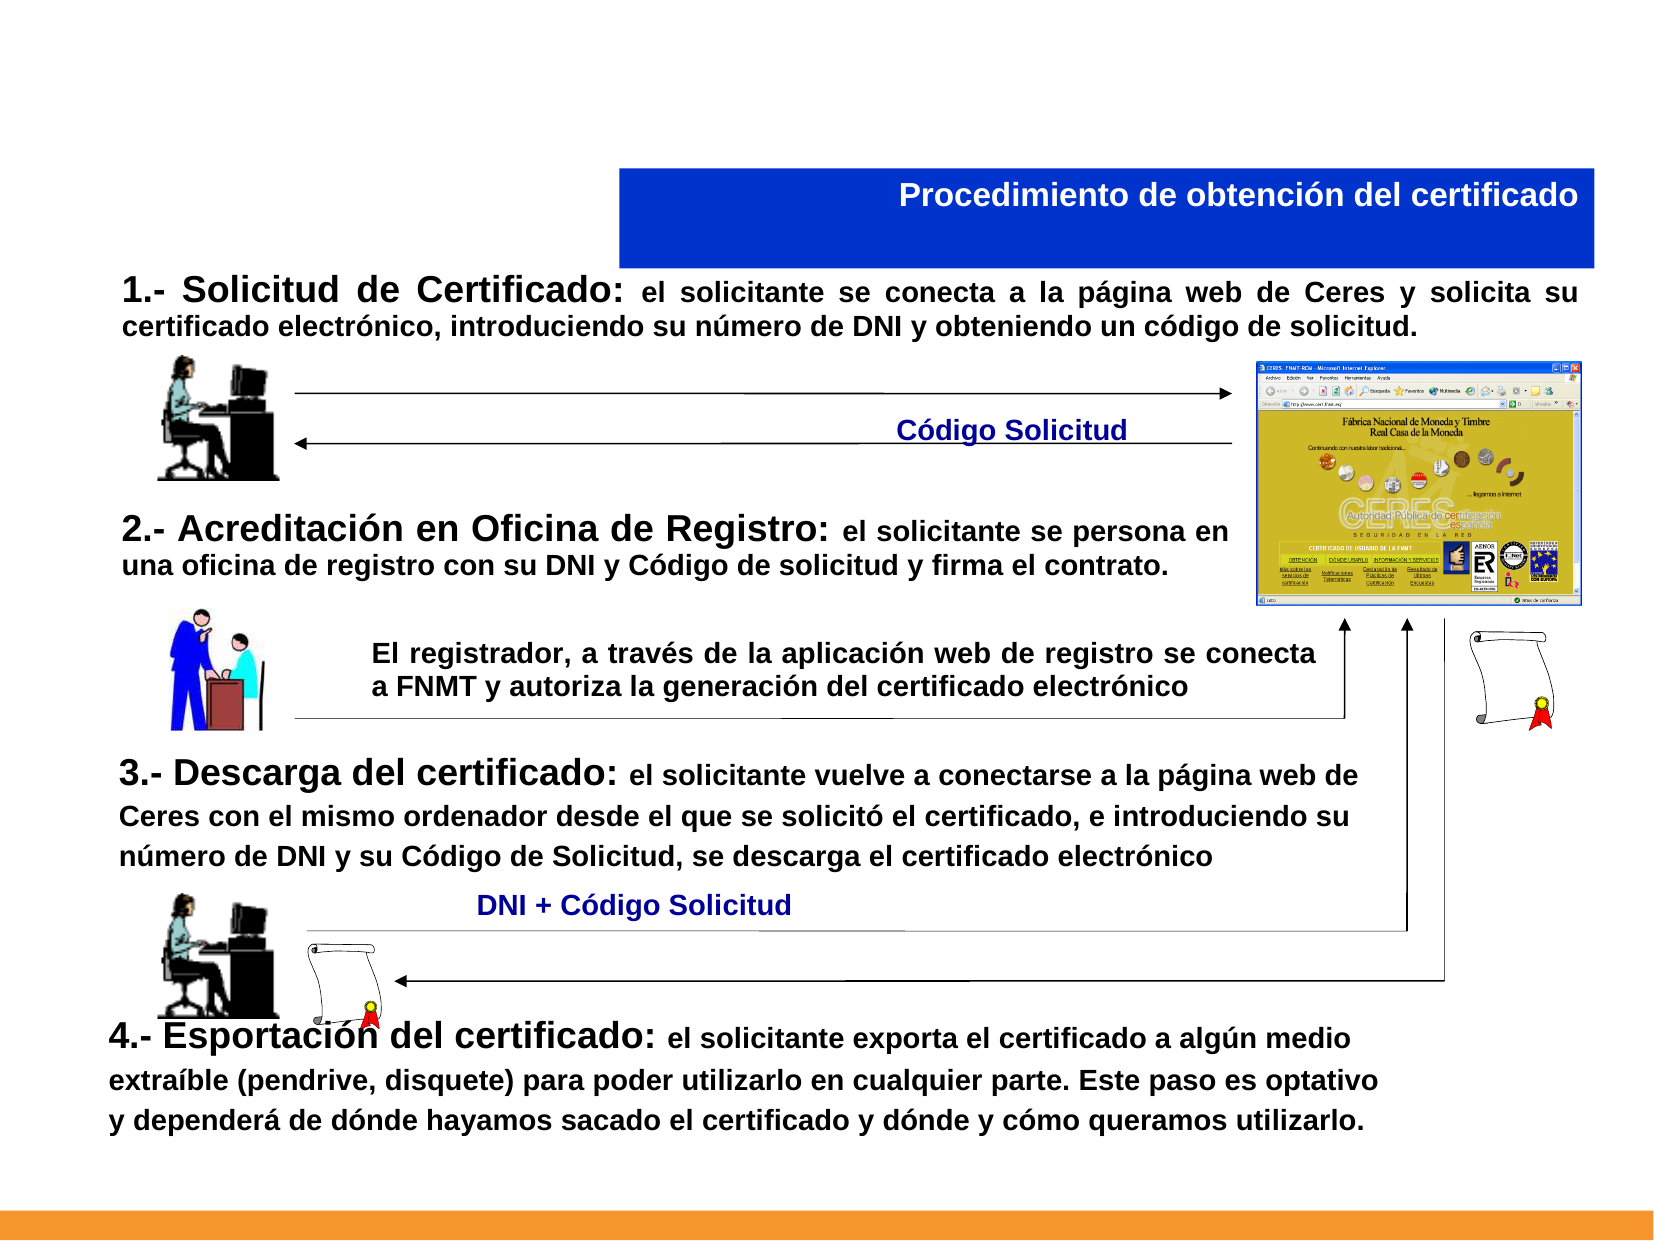

Procedimiento de obtención del certificado
1.- Solicitud de Certificado: el solicitante se conecta a la página web de Ceres y solicita su certificado electrónico, introduciendo su número de DNI y obteniendo un código de solicitud.
Código Solicitud
2.- Acreditación en Oficina de Registro: el solicitante se persona en una oficina de registro con su DNI y Código de solicitud y firma el contrato.
El registrador, a través de la aplicación web de registro se conecta a FNMT y autoriza la generación del certificado electrónico
3.- Descarga del certificado: el solicitante vuelve a conectarse a la página web de
Ceres con el mismo ordenador desde el que se solicitó el certificado, e introduciendo su
número de DNI y su Código de Solicitud, se descarga el certificado electrónico
DNI + Código Solicitud
4.- Esportación del certificado: el solicitante exporta el certificado a algún medio
extraíble (pendrive, disquete) para poder utilizarlo en cualquier parte. Este paso es optativo
y dependerá de dónde hayamos sacado el certificado y dónde y cómo queramos utilizarlo.